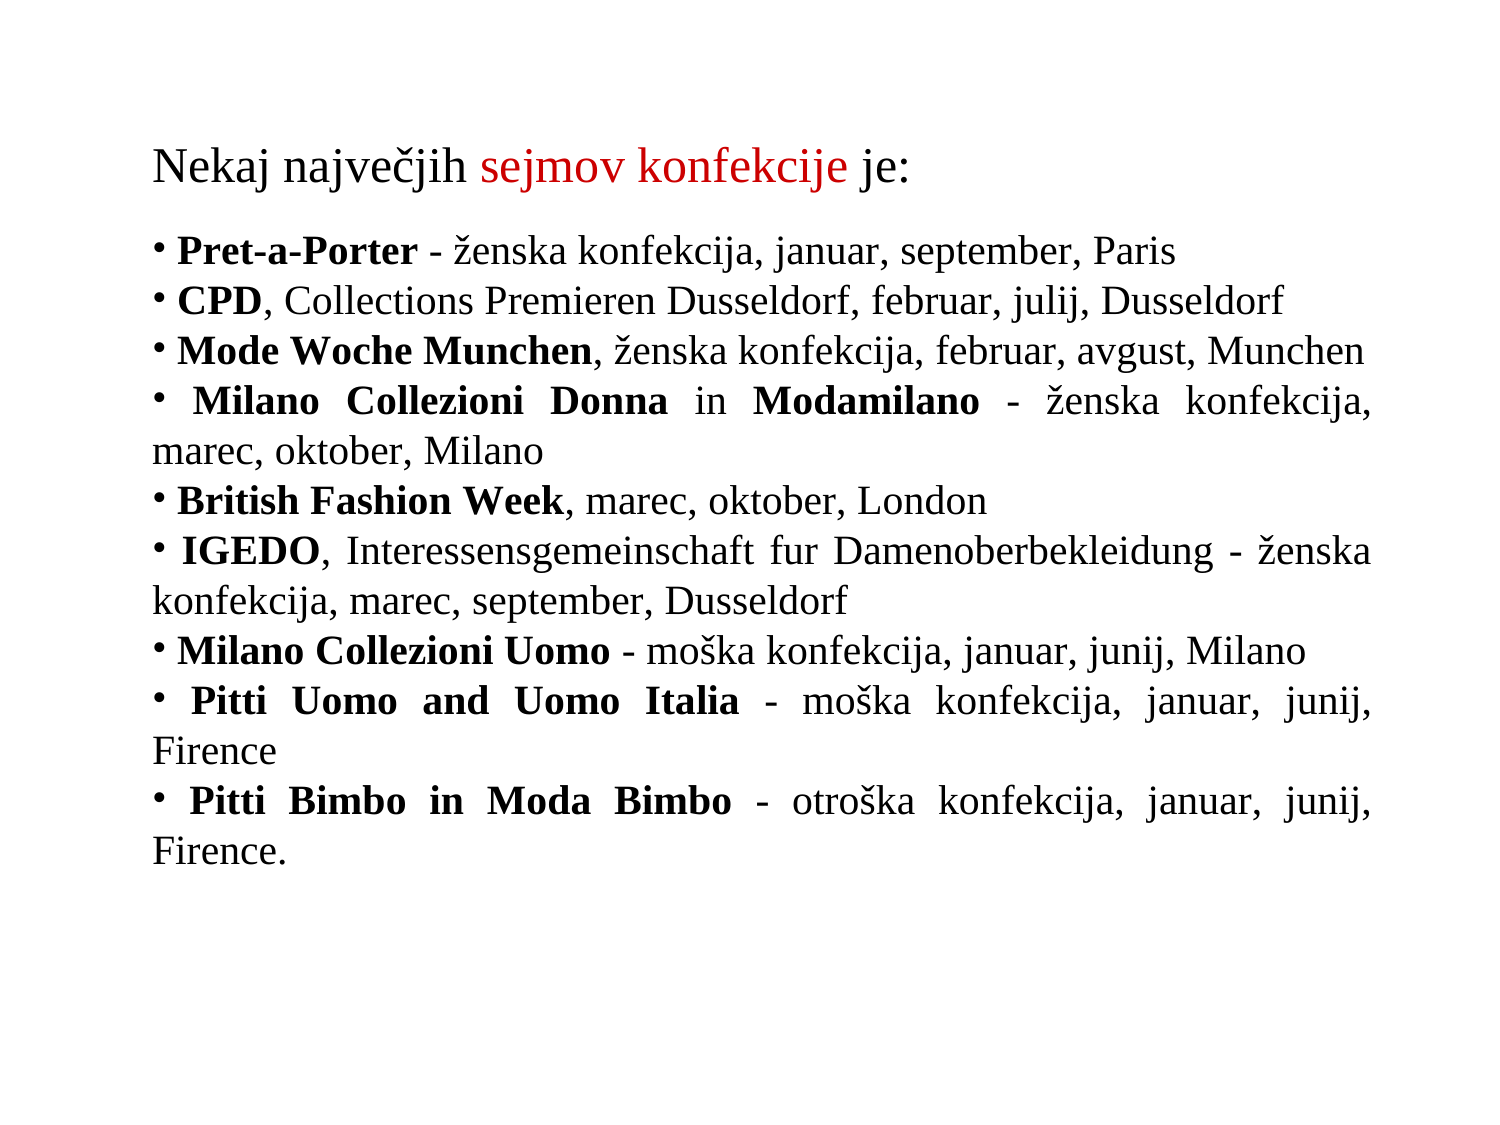

Nekaj največjih sejmov konfekcije je:
 Pret-a-Porter - ženska konfekcija, januar, september, Paris
 CPD, Collections Premieren Dusseldorf, februar, julij, Dusseldorf
 Mode Woche Munchen, ženska konfekcija, februar, avgust, Munchen
 Milano Collezioni Donna in Modamilano - ženska konfekcija, marec, oktober, Milano
 British Fashion Week, marec, oktober, London
 IGEDO, Interessensgemeinschaft fur Damenoberbekleidung - ženska konfekcija, marec, september, Dusseldorf
 Milano Collezioni Uomo - moška konfekcija, januar, junij, Milano
 Pitti Uomo and Uomo Italia - moška konfekcija, januar, junij, Firence
 Pitti Bimbo in Moda Bimbo - otroška konfekcija, januar, junij, Firence.